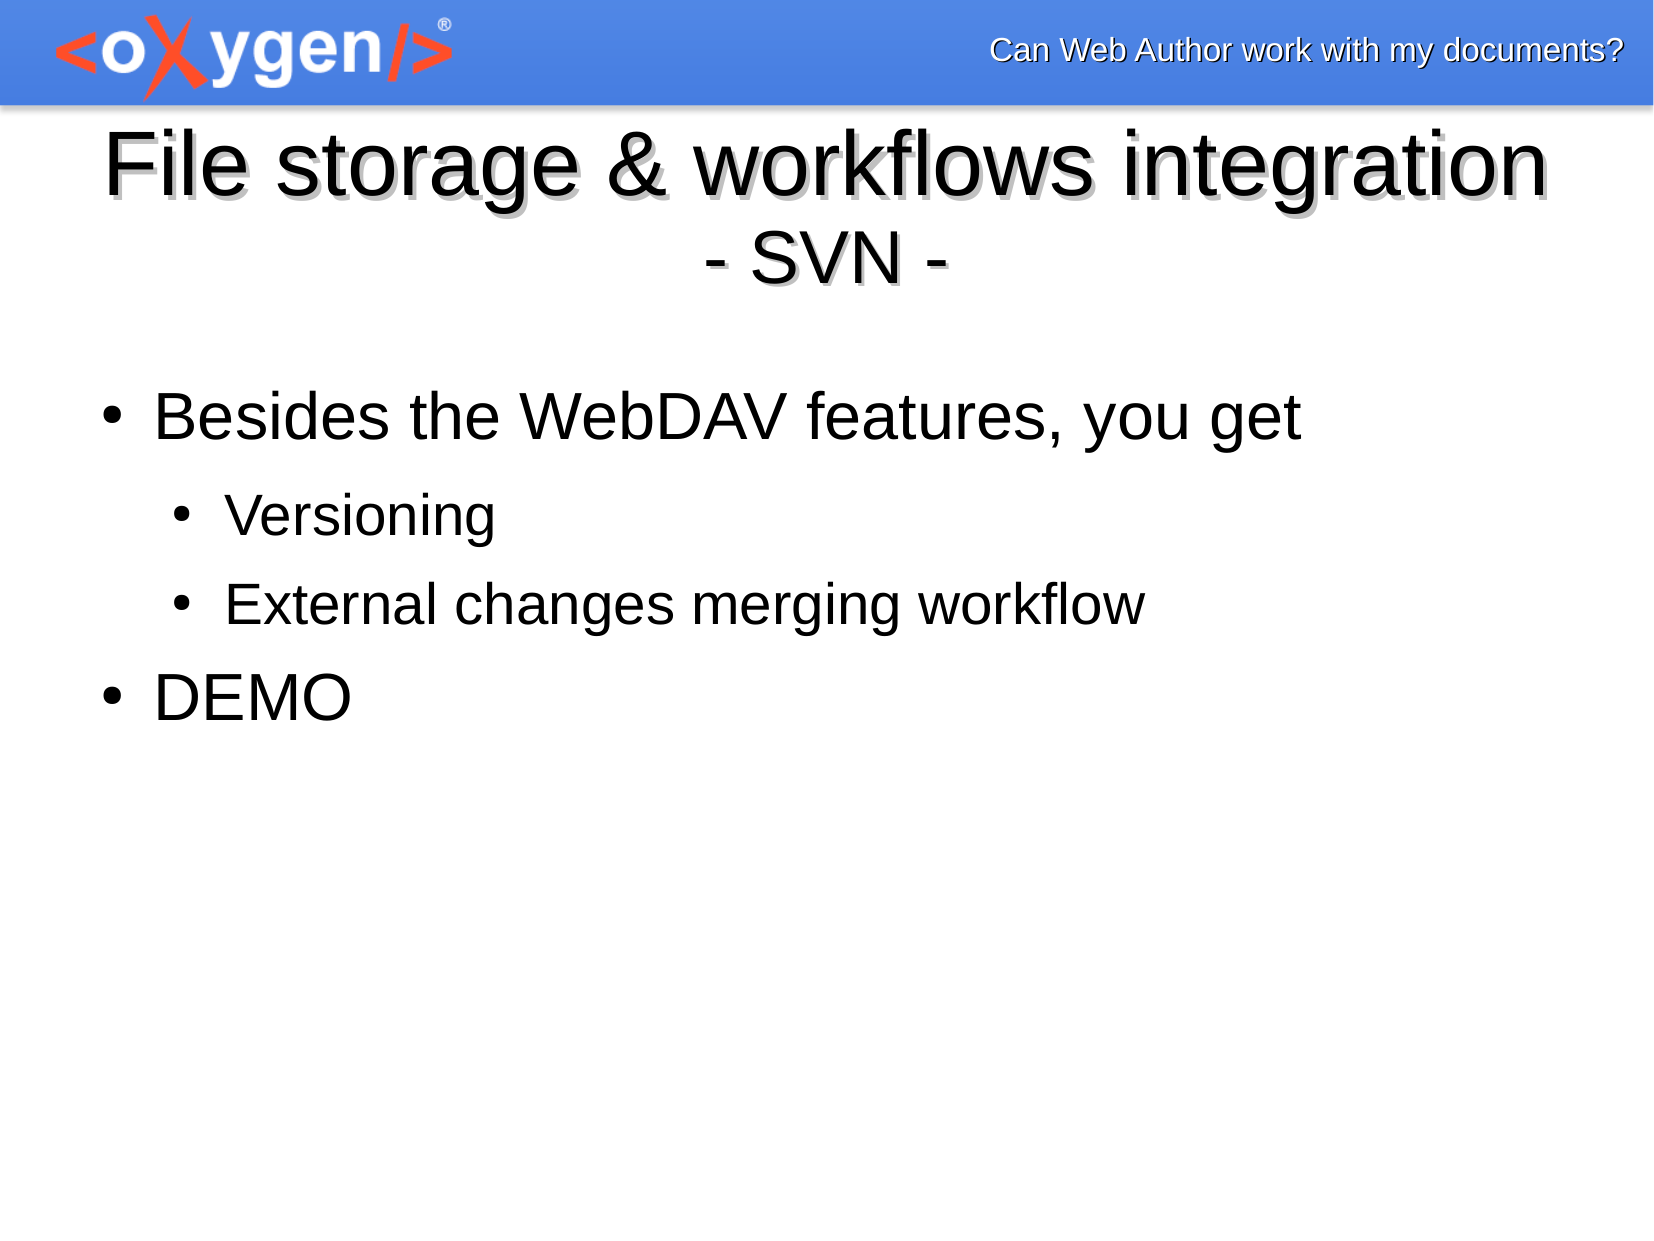

# File storage & workflows integration - SVN -
Besides the WebDAV features, you get
Versioning
External changes merging workflow
DEMO